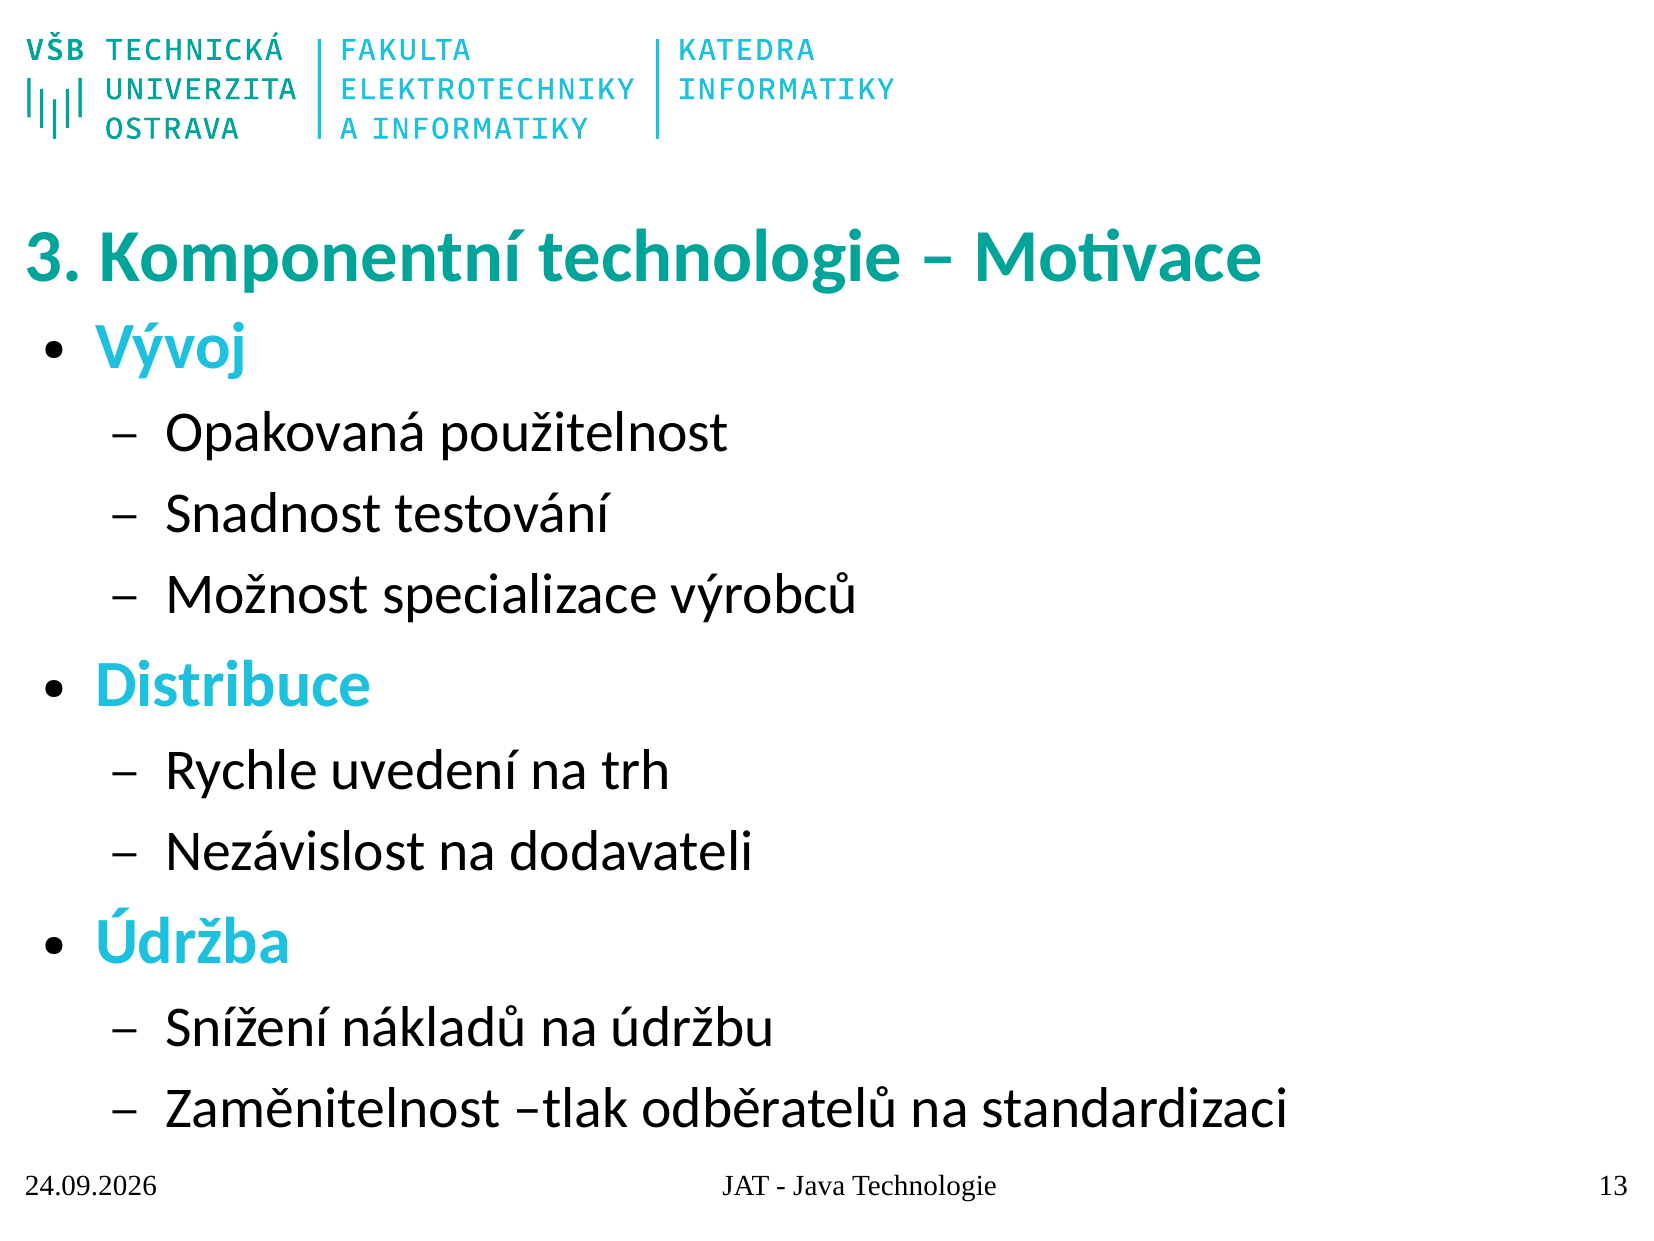

3. Komponentní technologie – Motivace
# Vývoj
Opakovaná použitelnost
Snadnost testování
Možnost specializace výrobců
Distribuce
Rychle uvedení na trh
Nezávislost na dodavateli
Údržba
Snížení nákladů na údržbu
Zaměnitelnost –tlak odběratelů na standardizaci
JAT - Java Technologie
13